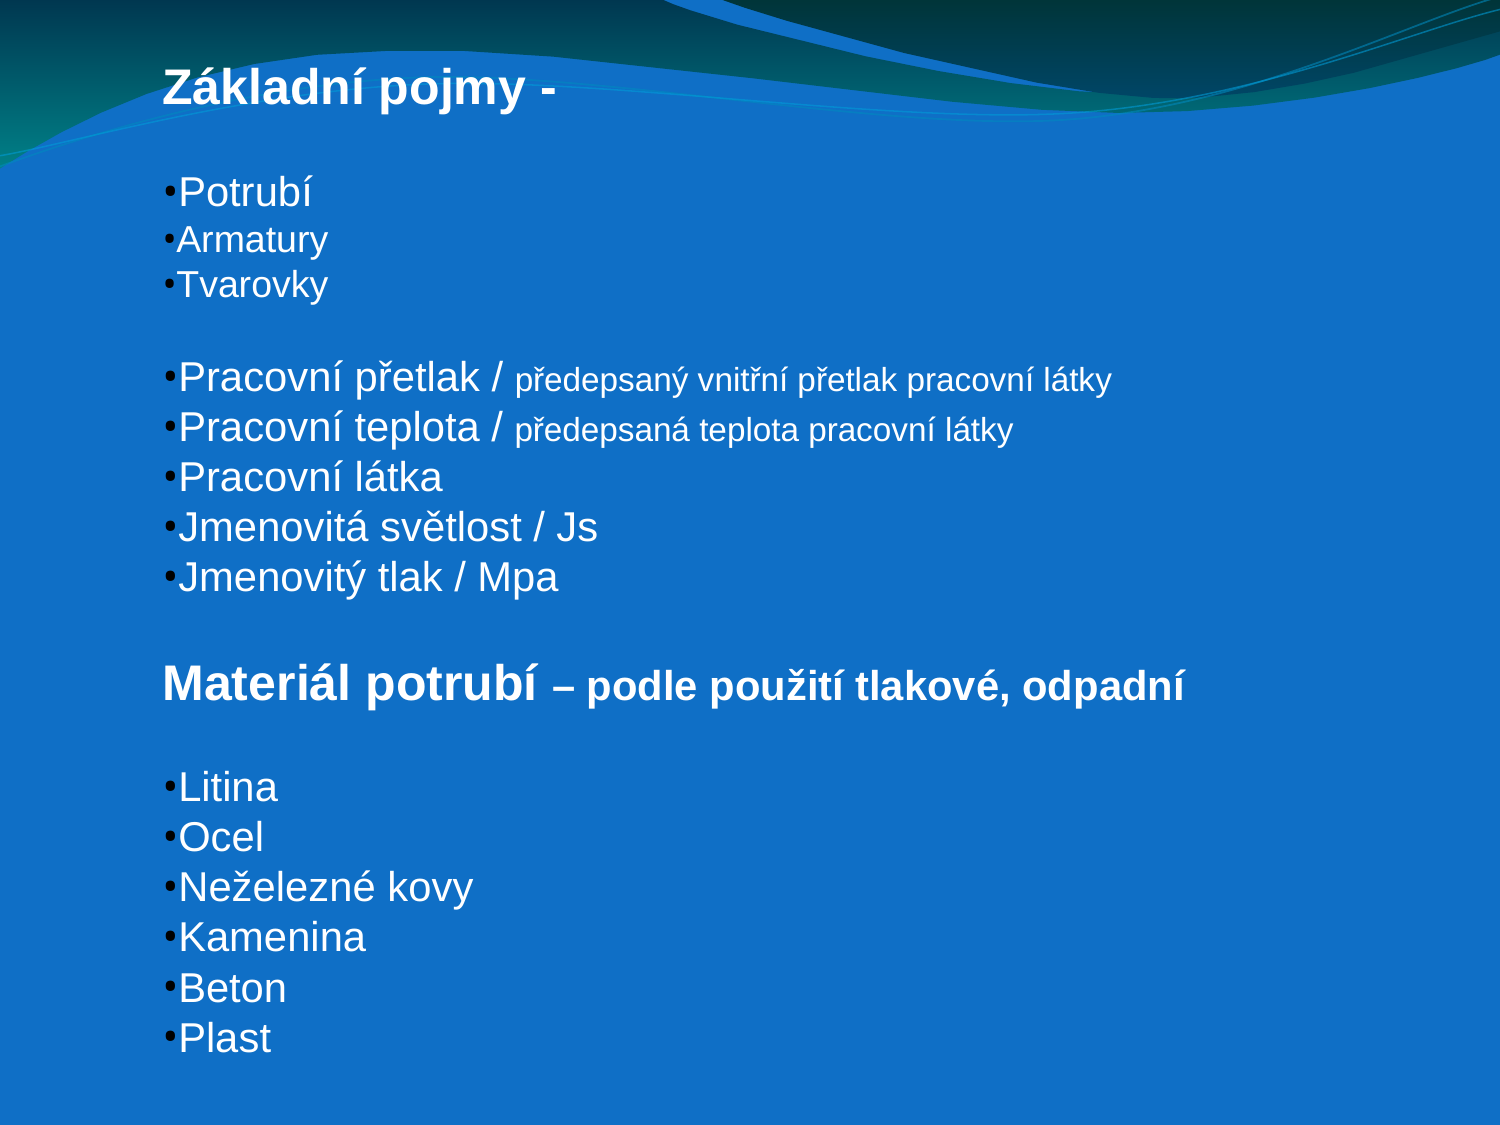

Základní pojmy -
Potrubí
Armatury
Tvarovky
Pracovní přetlak / předepsaný vnitřní přetlak pracovní látky
Pracovní teplota / předepsaná teplota pracovní látky
Pracovní látka
Jmenovitá světlost / Js
Jmenovitý tlak / Mpa
Materiál potrubí – podle použití tlakové, odpadní
Litina
Ocel
Neželezné kovy
Kamenina
Beton
Plast